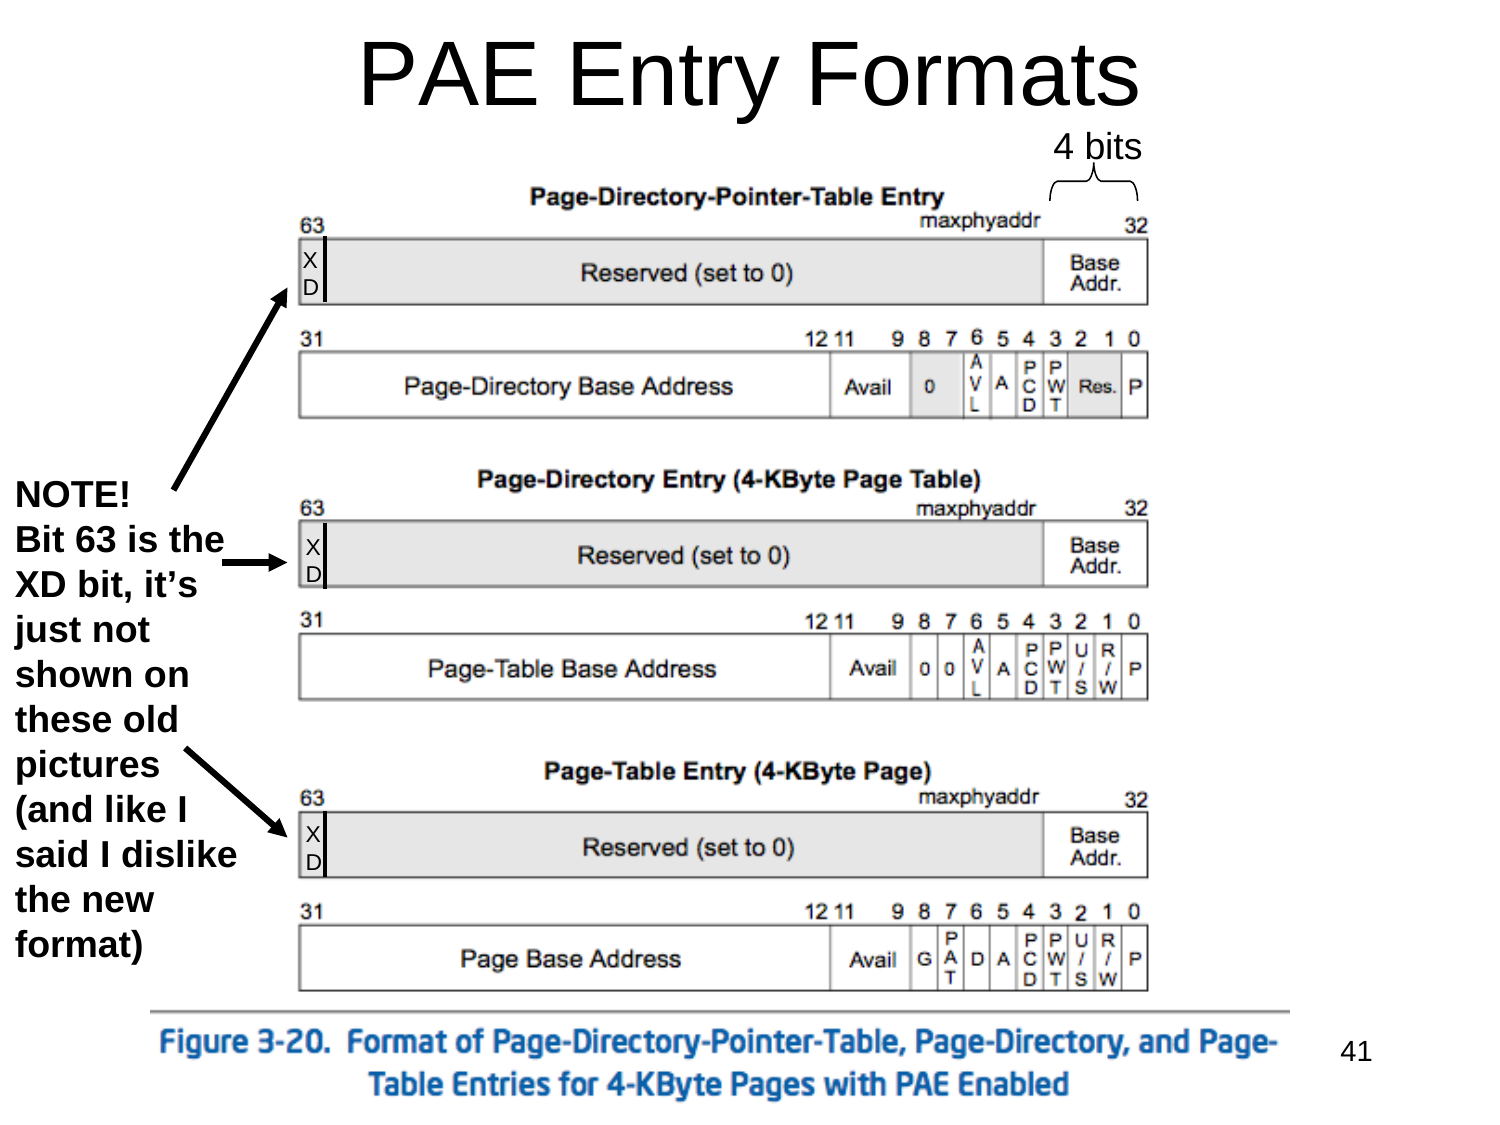

# PAE Entry Formats
4 bits
X
D
NOTE!
Bit 63 is the XD bit, it’s just not shown on these old pictures
(and like I said I dislike the new format)
X
D
X
D